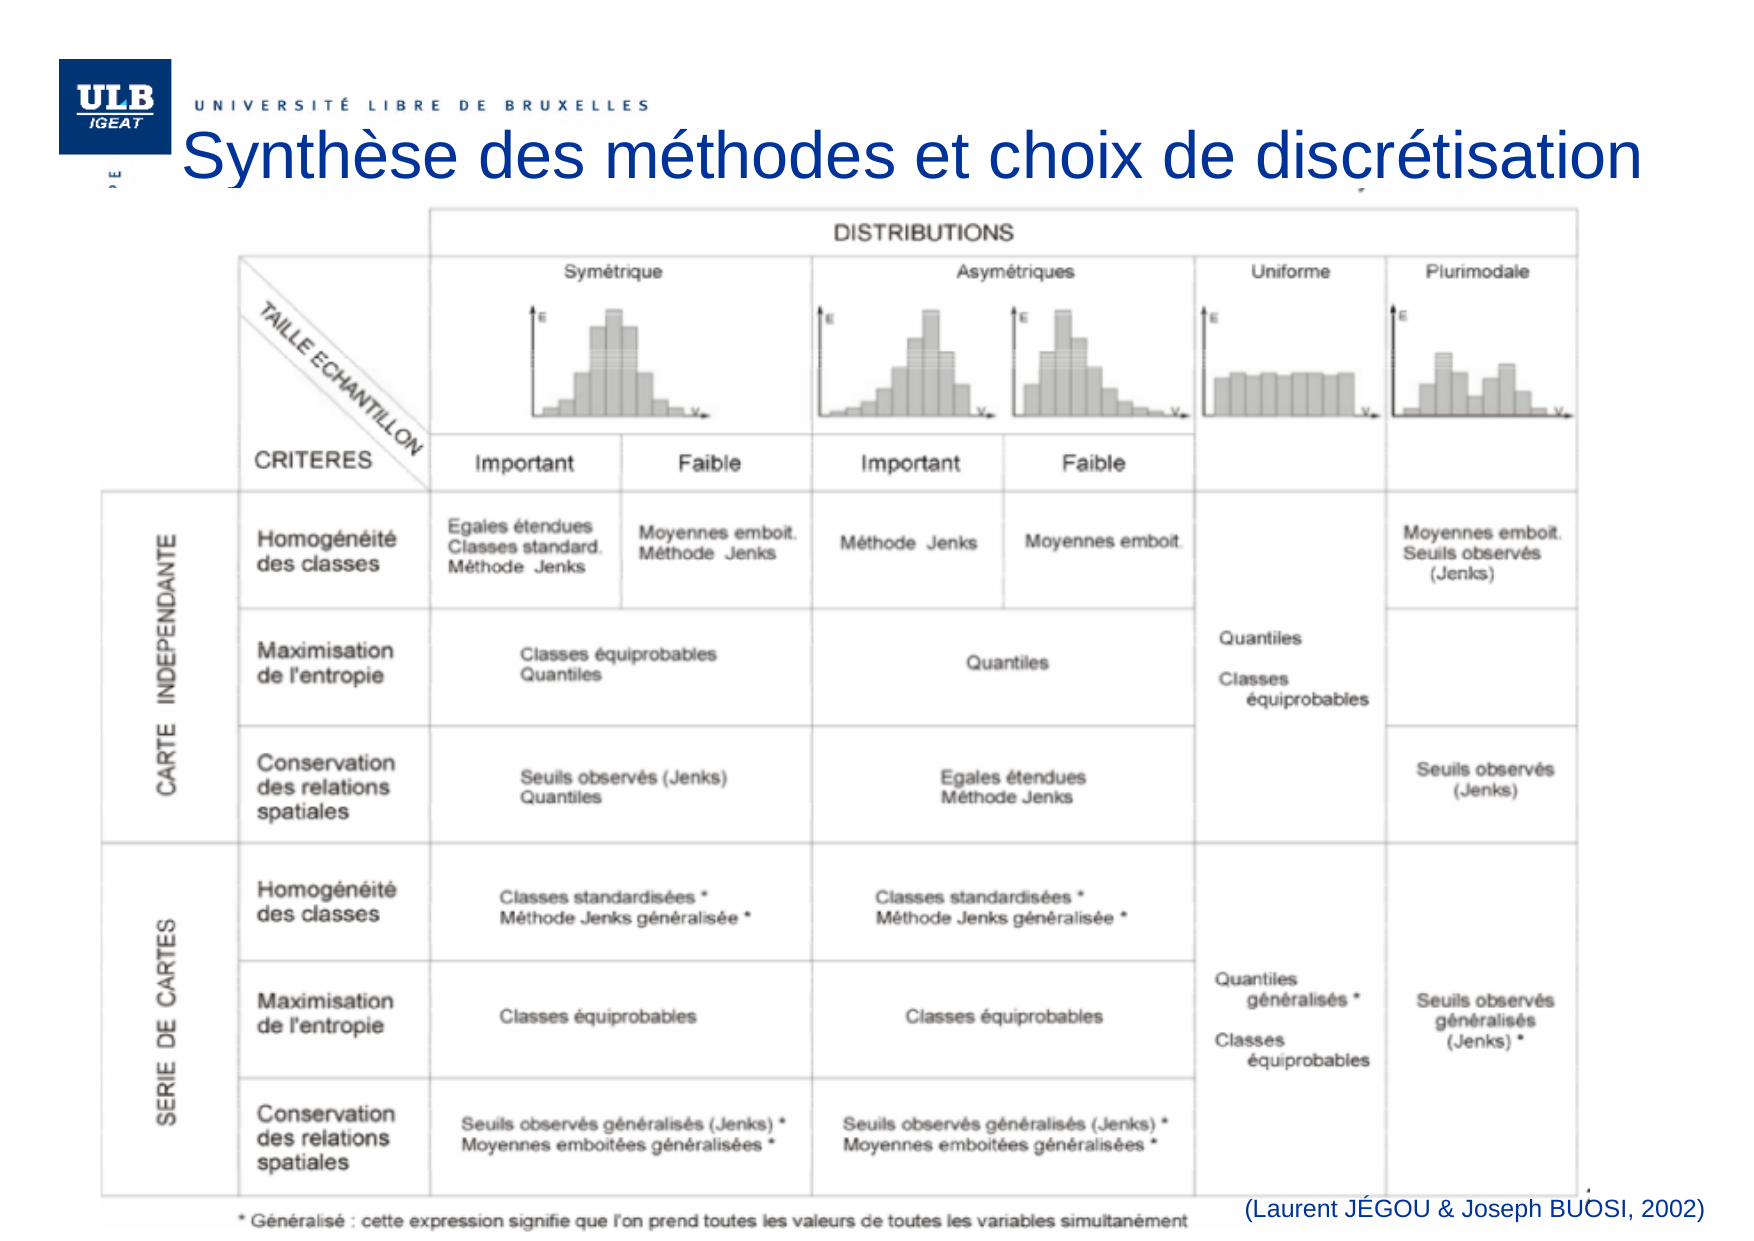

# Synthèse des méthodes et choix de discrétisation
GEOG-F-105 - Méthodologie de la géographie humaine I
67
(Laurent JÉGOU & Joseph BUOSI, 2002)